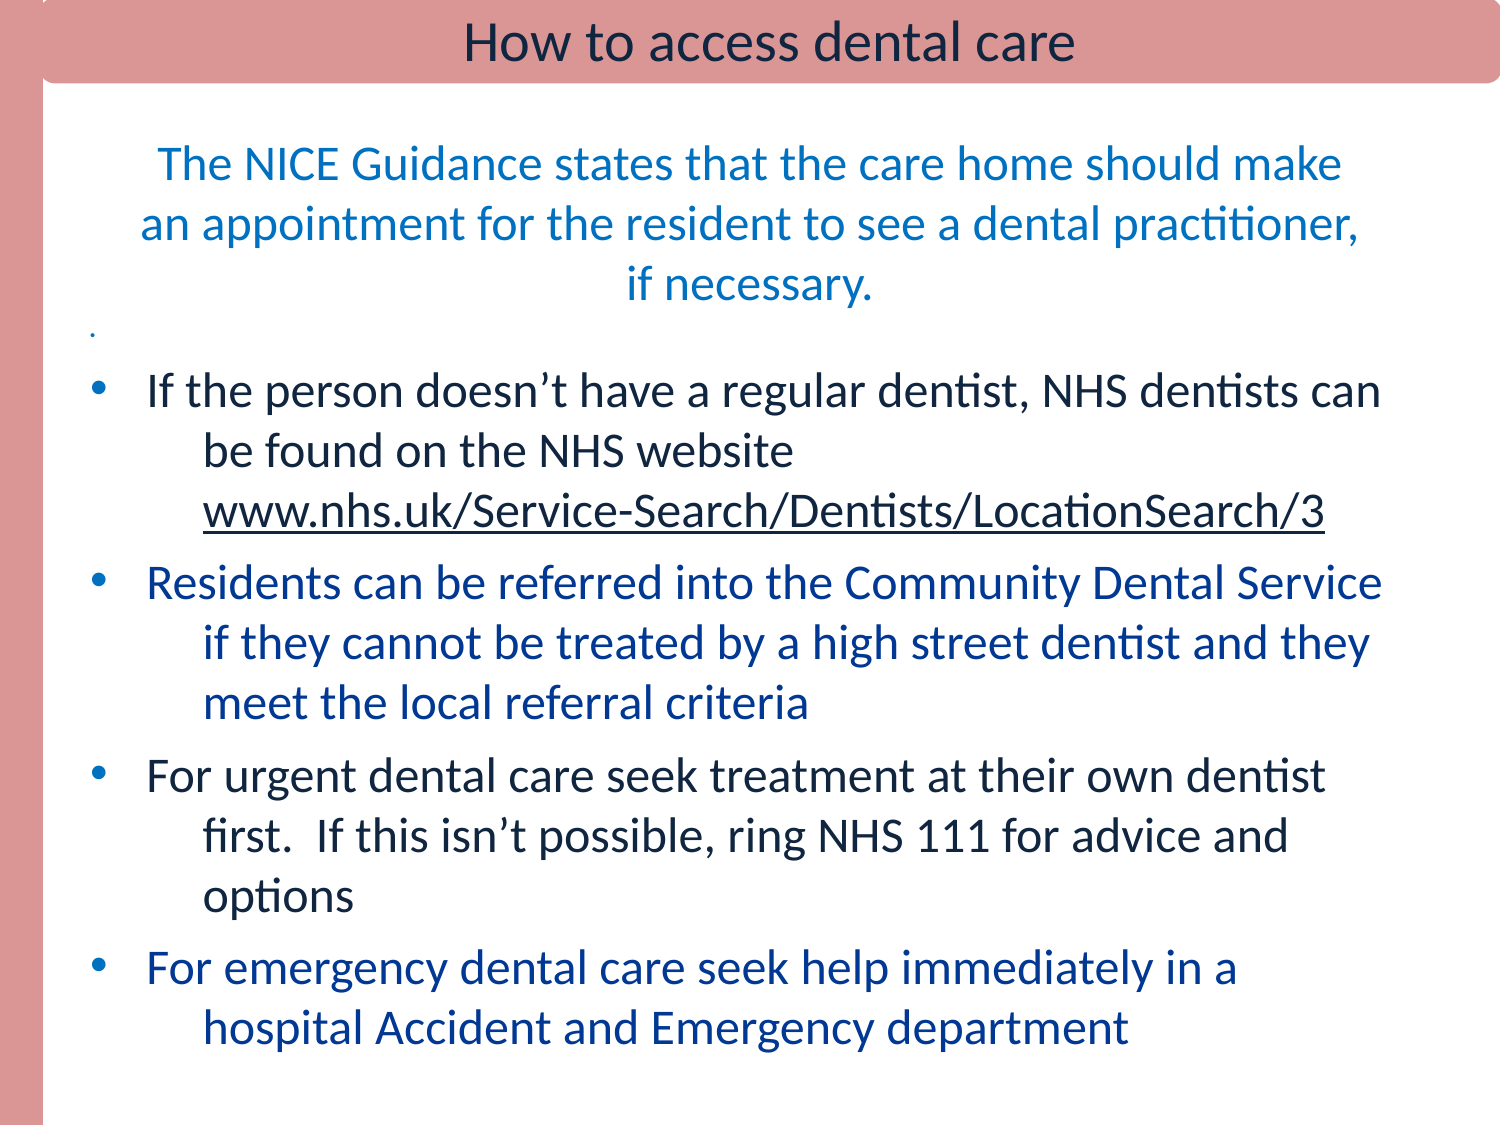

How to access dental care
The NICE Guidance states that the care home should make an appointment for the resident to see a dental practitioner, if necessary.
# If the person doesn’t have a regular dentist, NHS dentists can be found on the NHS website www.nhs.uk/Service-Search/Dentists/LocationSearch/3
Residents can be referred into the Community Dental Service if they cannot be treated by a high street dentist and they meet the local referral criteria
For urgent dental care seek treatment at their own dentist first. If this isn’t possible, ring NHS 111 for advice and options
For emergency dental care seek help immediately in a hospital Accident and Emergency department